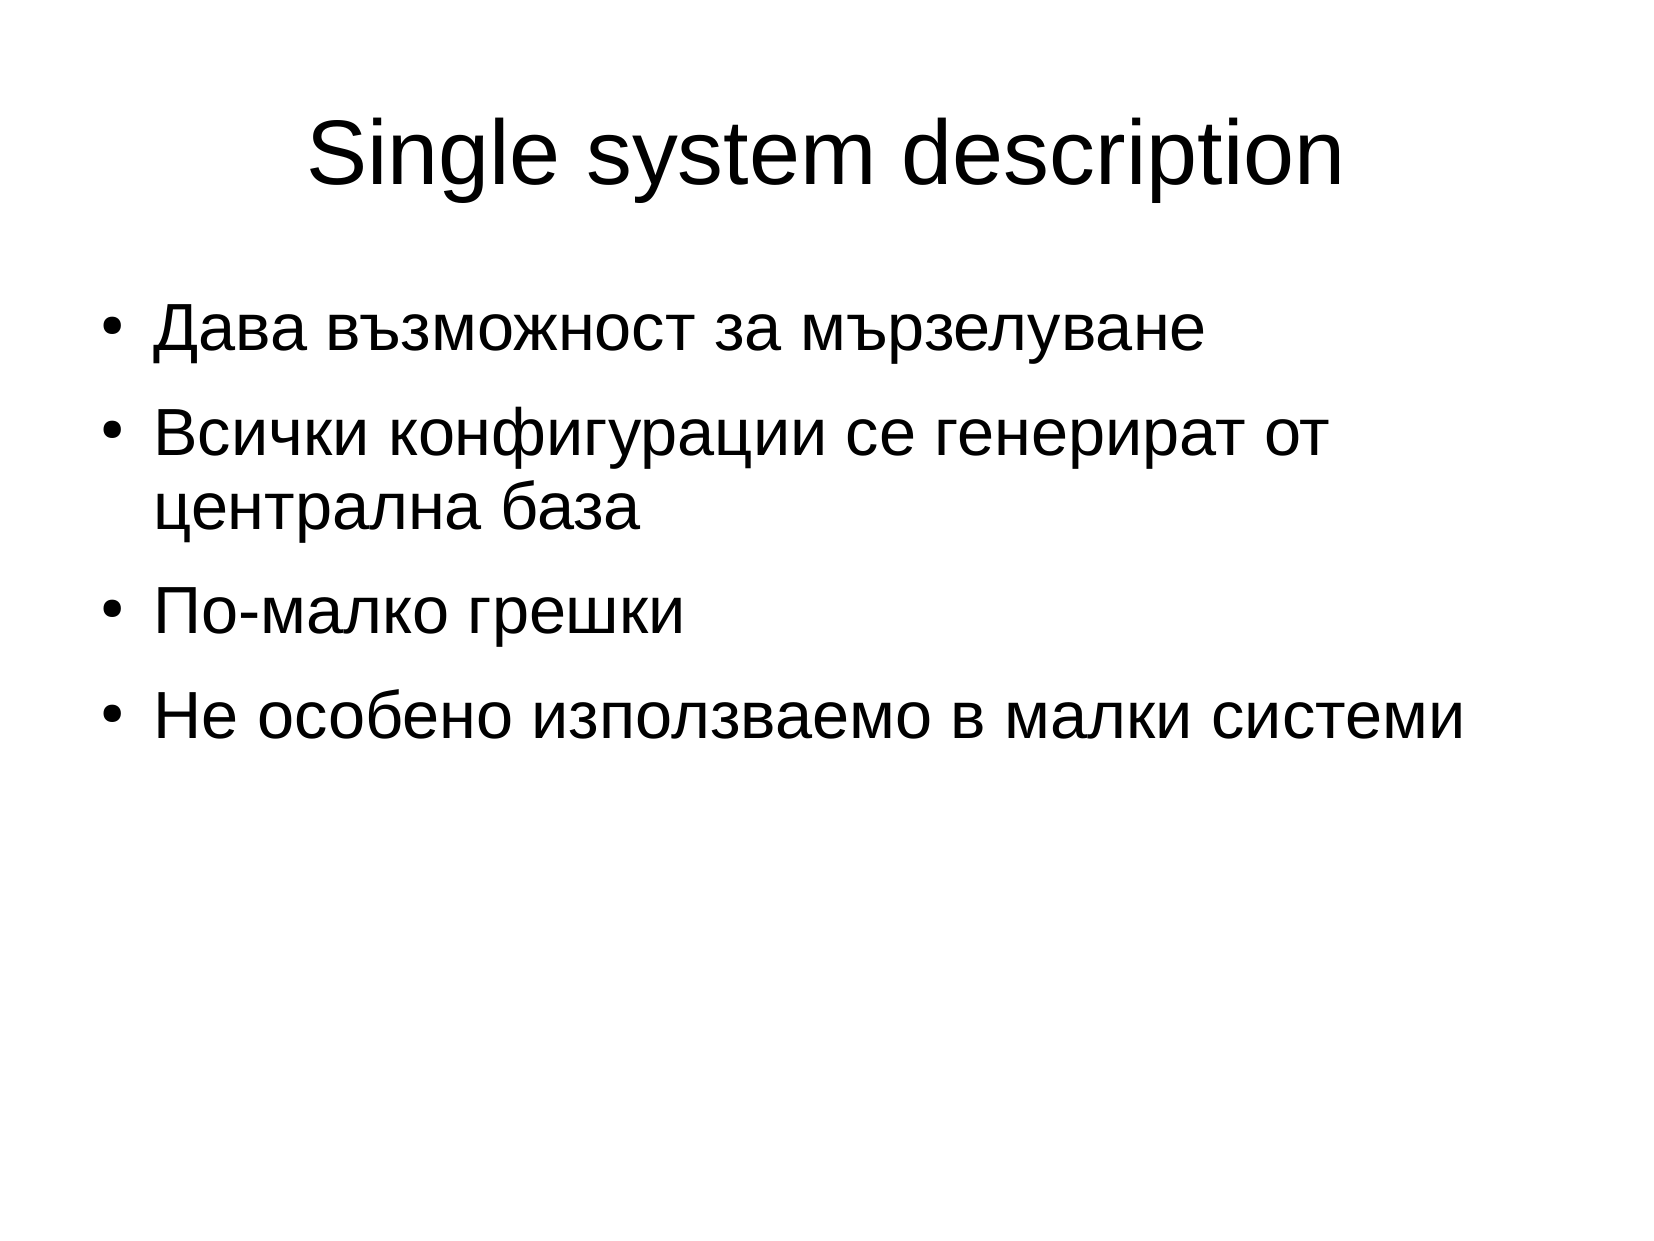

# Single system description
Дава възможност за мързелуване
Всички конфигурации се генерират от централна база
По-малко грешки
Не особено използваемо в малки системи